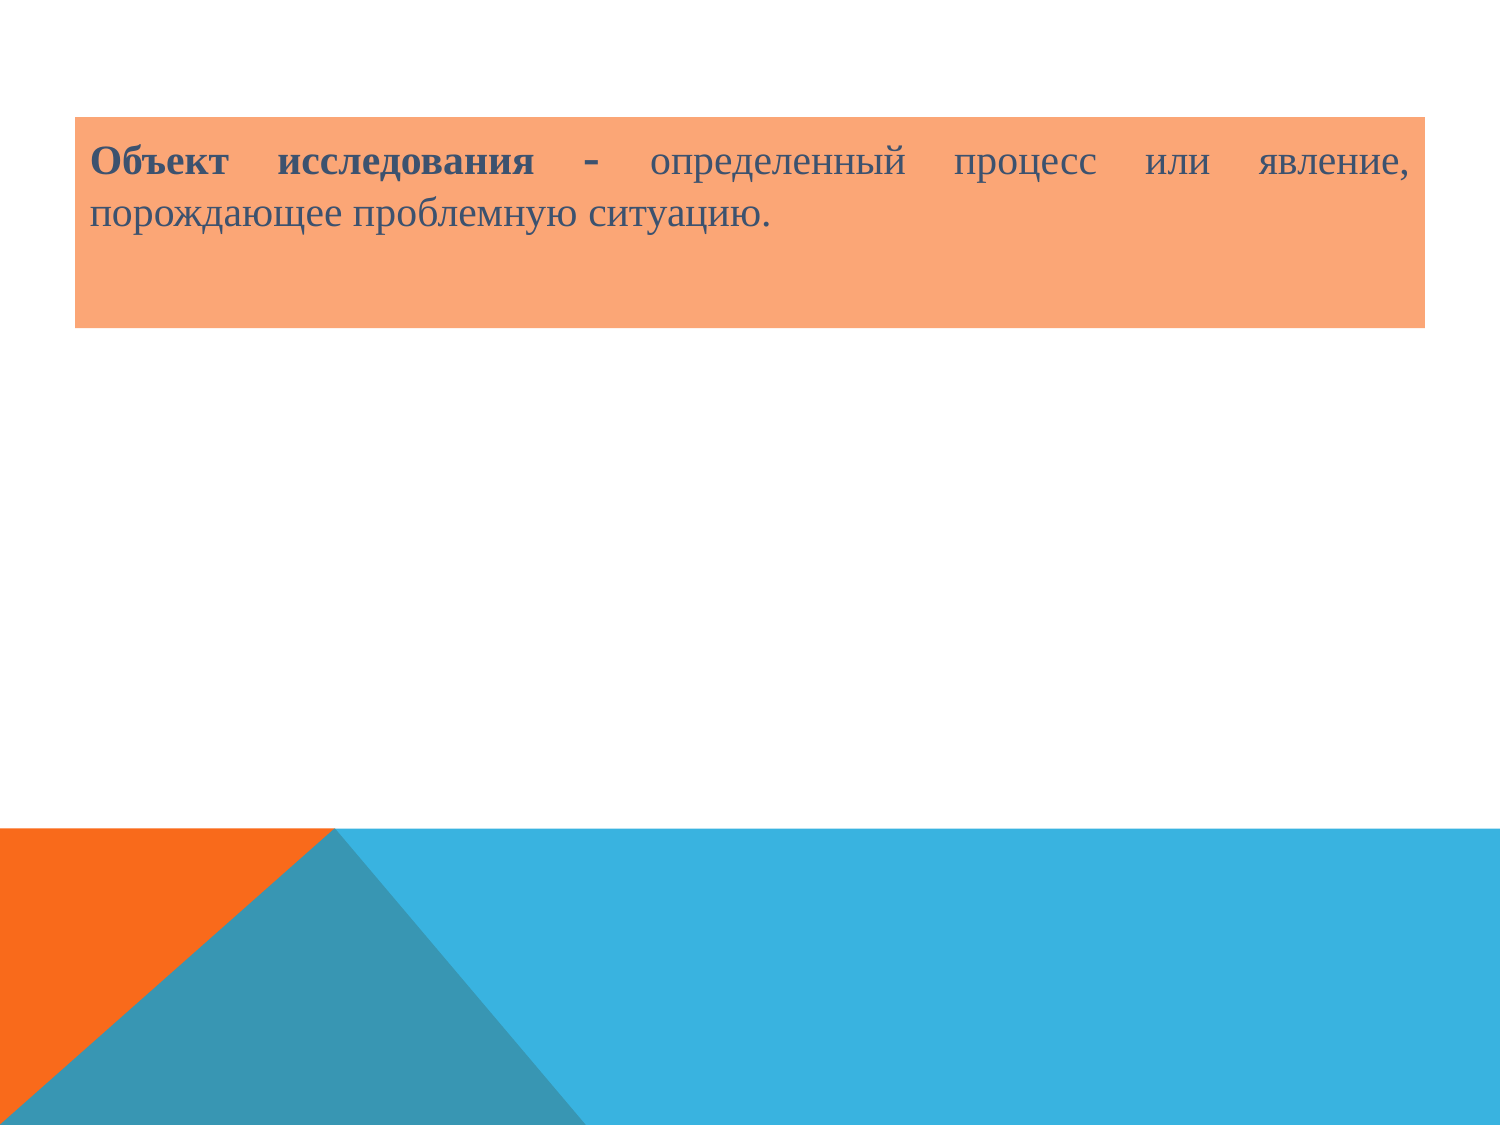

# Объект исследования - определенный процесс или явление, порождающее проблемную ситуацию.
Текст научного стиля